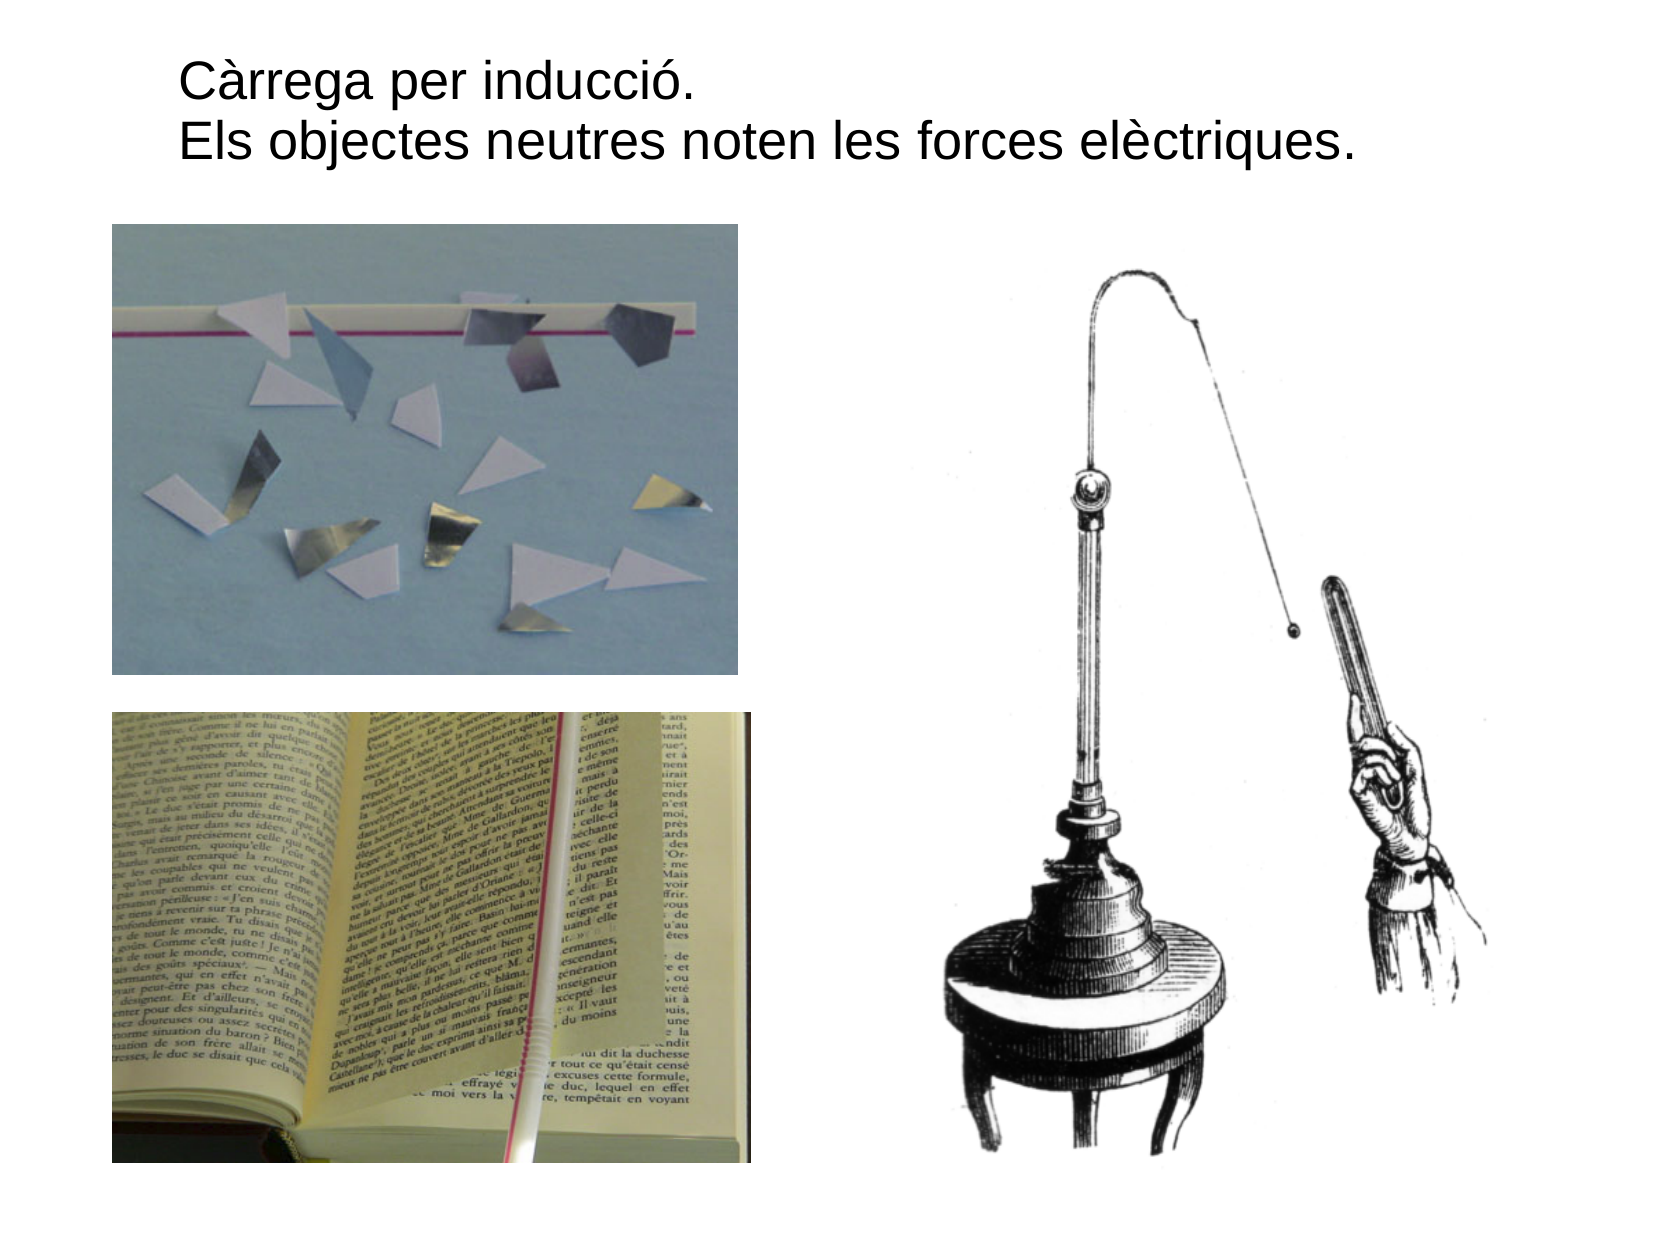

Càrrega per inducció.
Els objectes neutres noten les forces elèctriques.
8